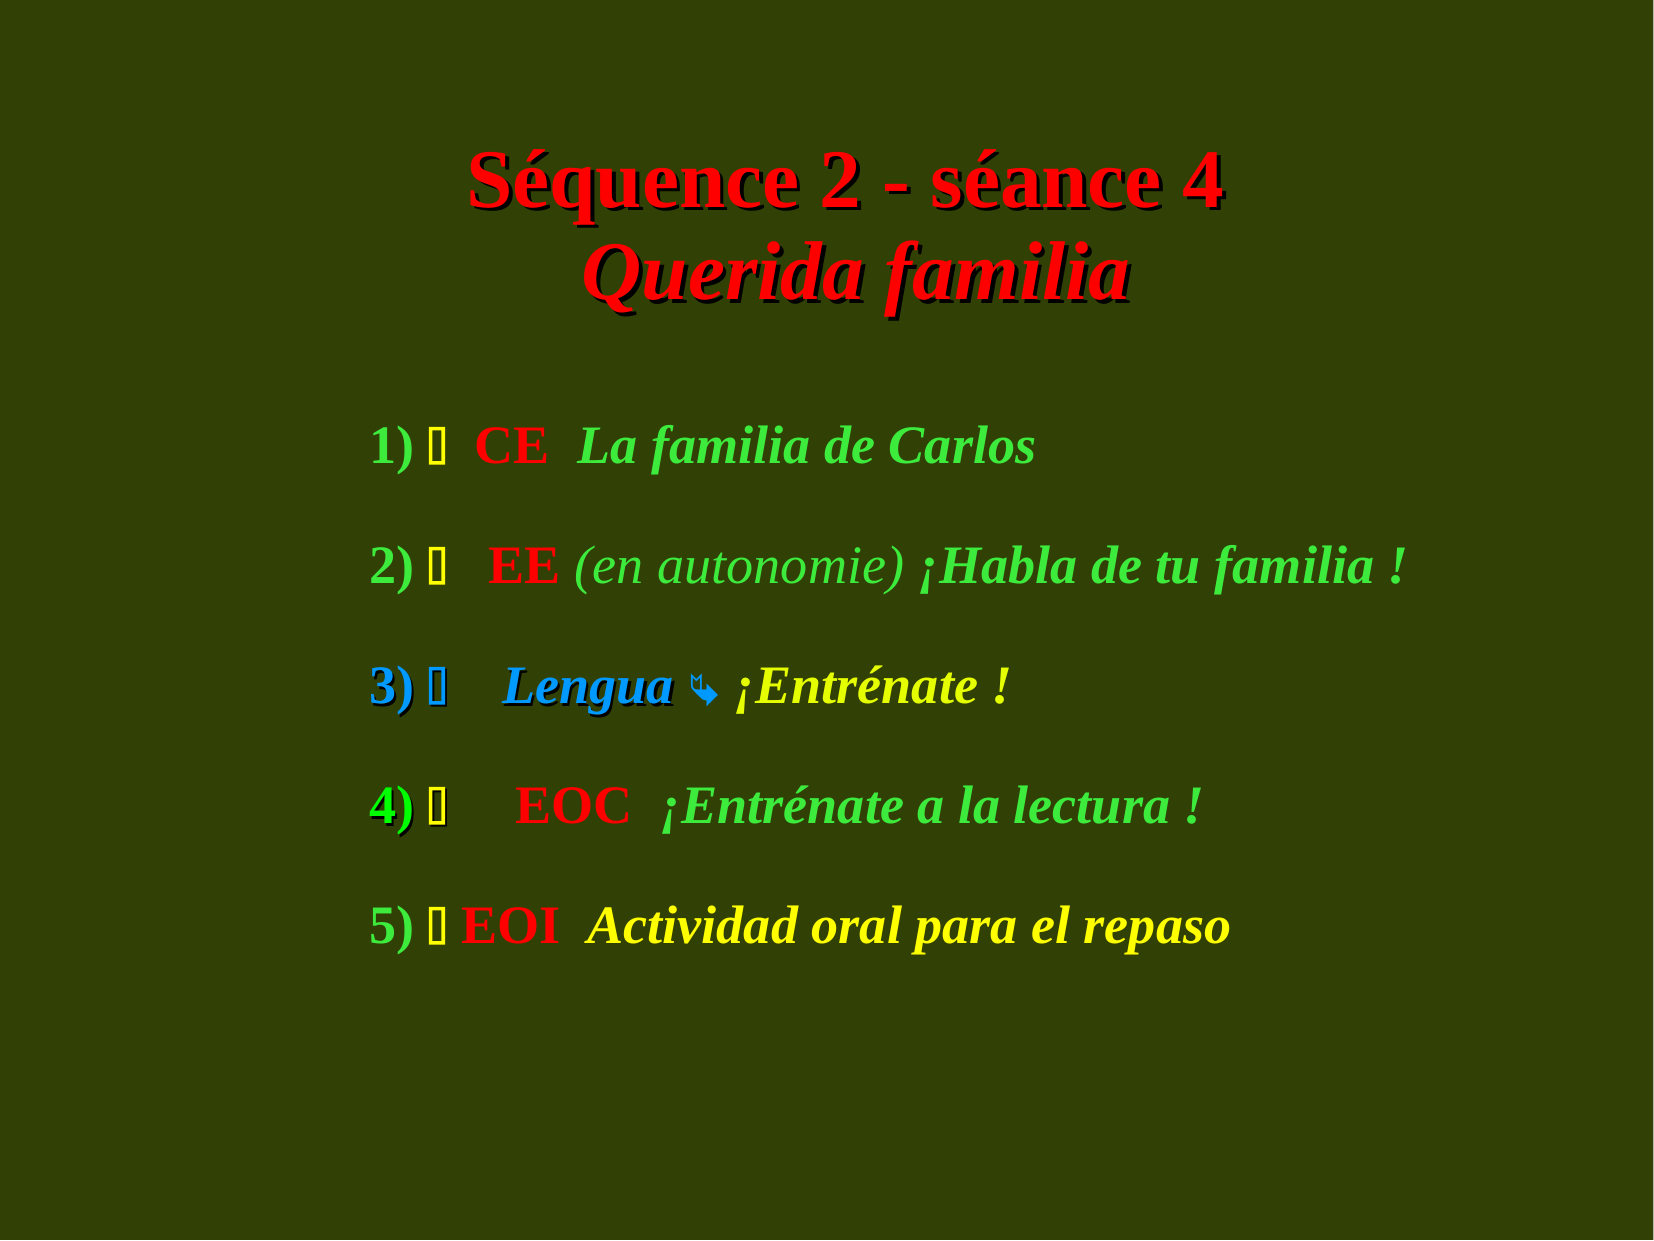

Séquence 2 - séance 4
Querida familia
1)  CE La familia de Carlos
2)  EE (en autonomie) ¡Habla de tu familia !
3)  Lengua  ¡Entrénate !
4)  EOC ¡Entrénate a la lectura !
5)  EOI Actividad oral para el repaso